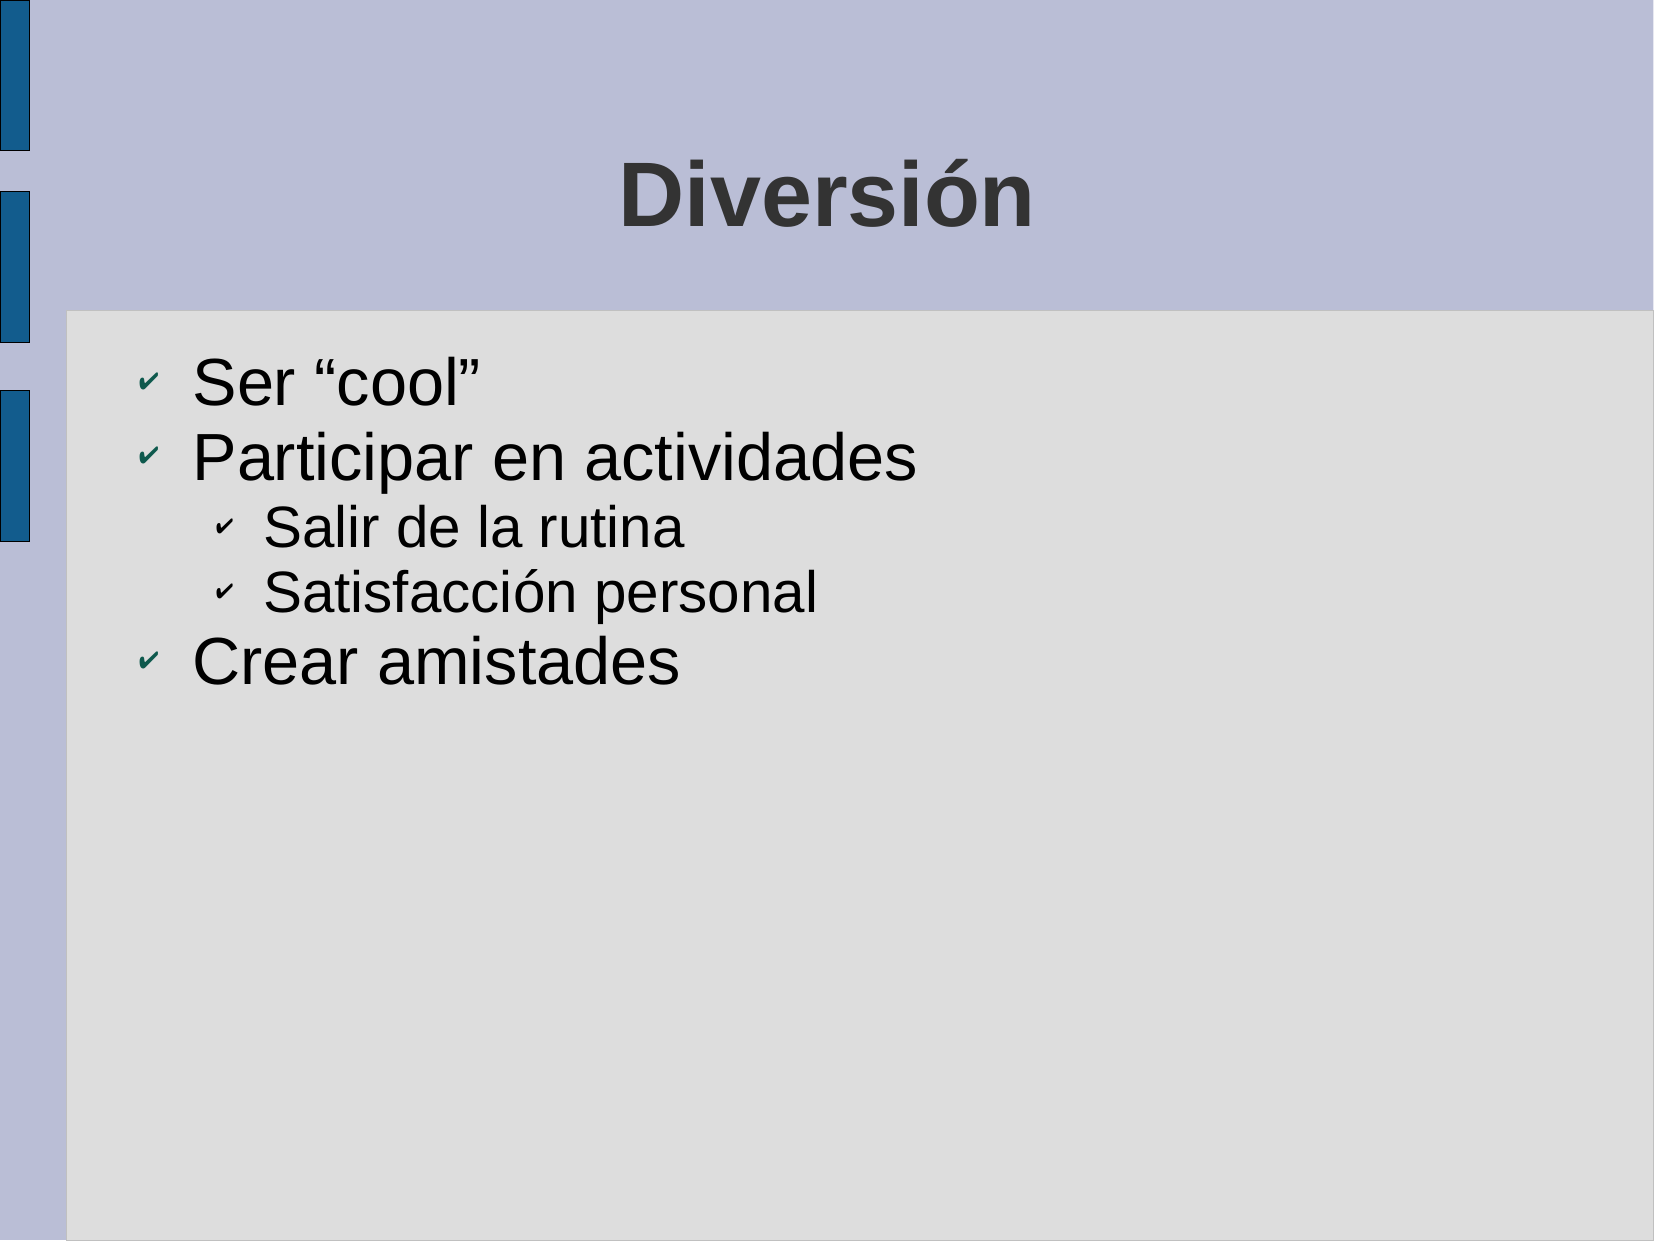

# Diversión
Ser “cool”
Participar en actividades
Salir de la rutina
Satisfacción personal
Crear amistades